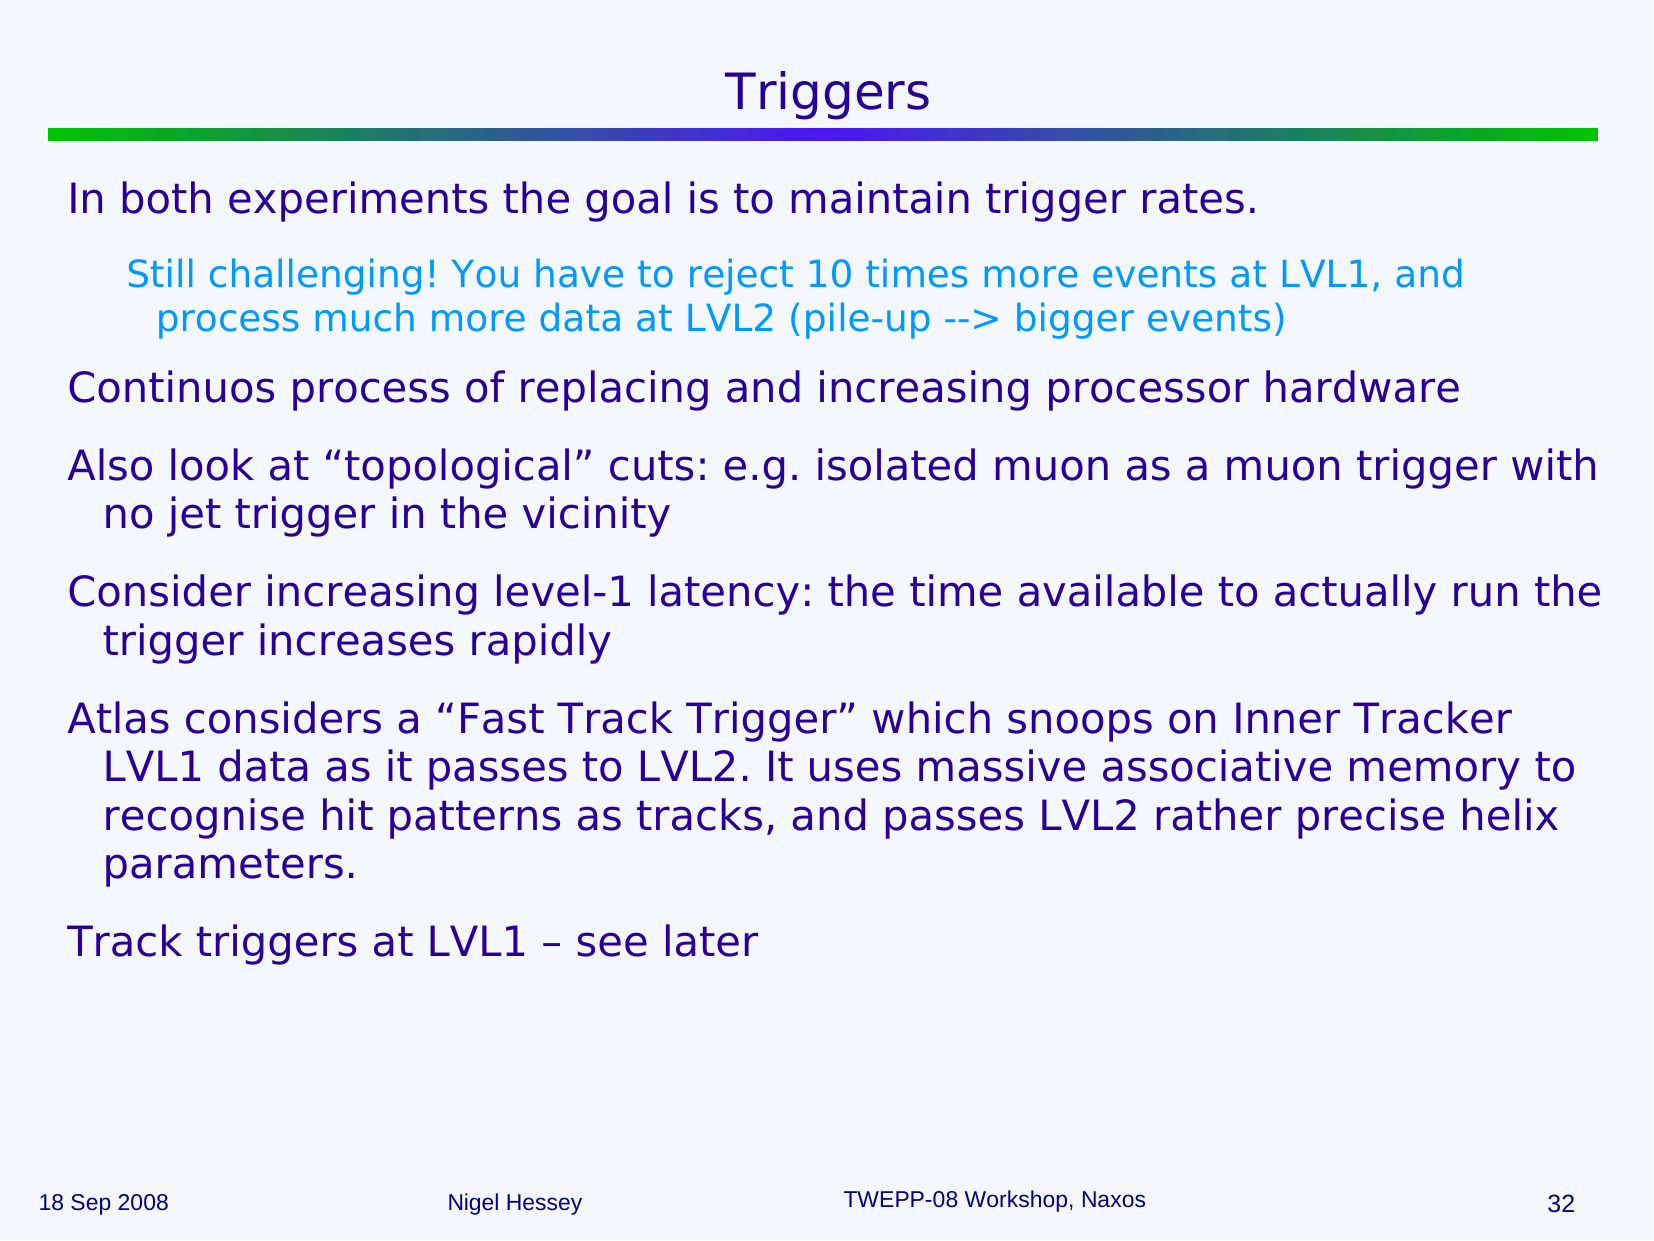

# Triggers
In both experiments the goal is to maintain trigger rates.
Still challenging! You have to reject 10 times more events at LVL1, and process much more data at LVL2 (pile-up --> bigger events)
Continuos process of replacing and increasing processor hardware
Also look at “topological” cuts: e.g. isolated muon as a muon trigger with no jet trigger in the vicinity
Consider increasing level-1 latency: the time available to actually run the trigger increases rapidly
Atlas considers a “Fast Track Trigger” which snoops on Inner Tracker LVL1 data as it passes to LVL2. It uses massive associative memory to recognise hit patterns as tracks, and passes LVL2 rather precise helix parameters.
Track triggers at LVL1 – see later